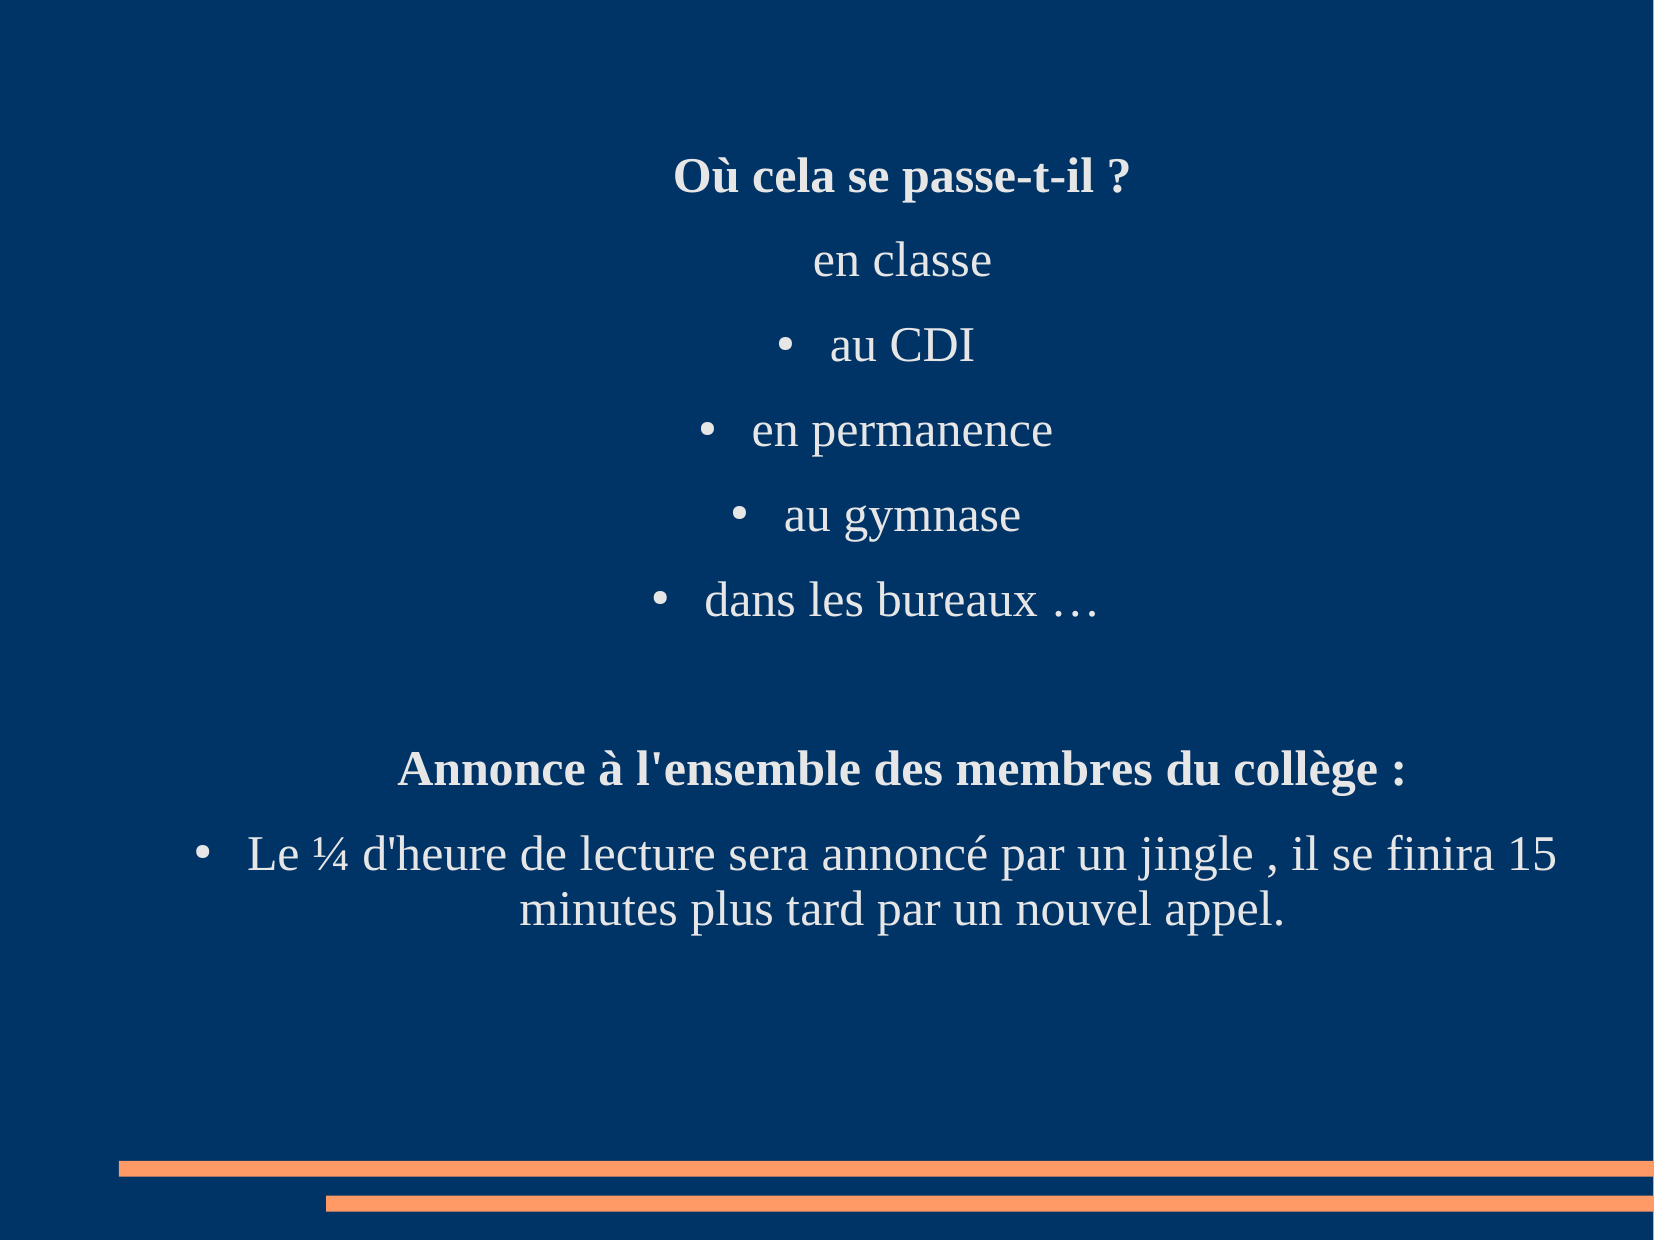

# Où cela se passe-t-il ?
en classe
au CDI
en permanence
au gymnase
dans les bureaux …
Annonce à l'ensemble des membres du collège :
Le ¼ d'heure de lecture sera annoncé par un jingle , il se finira 15 minutes plus tard par un nouvel appel.